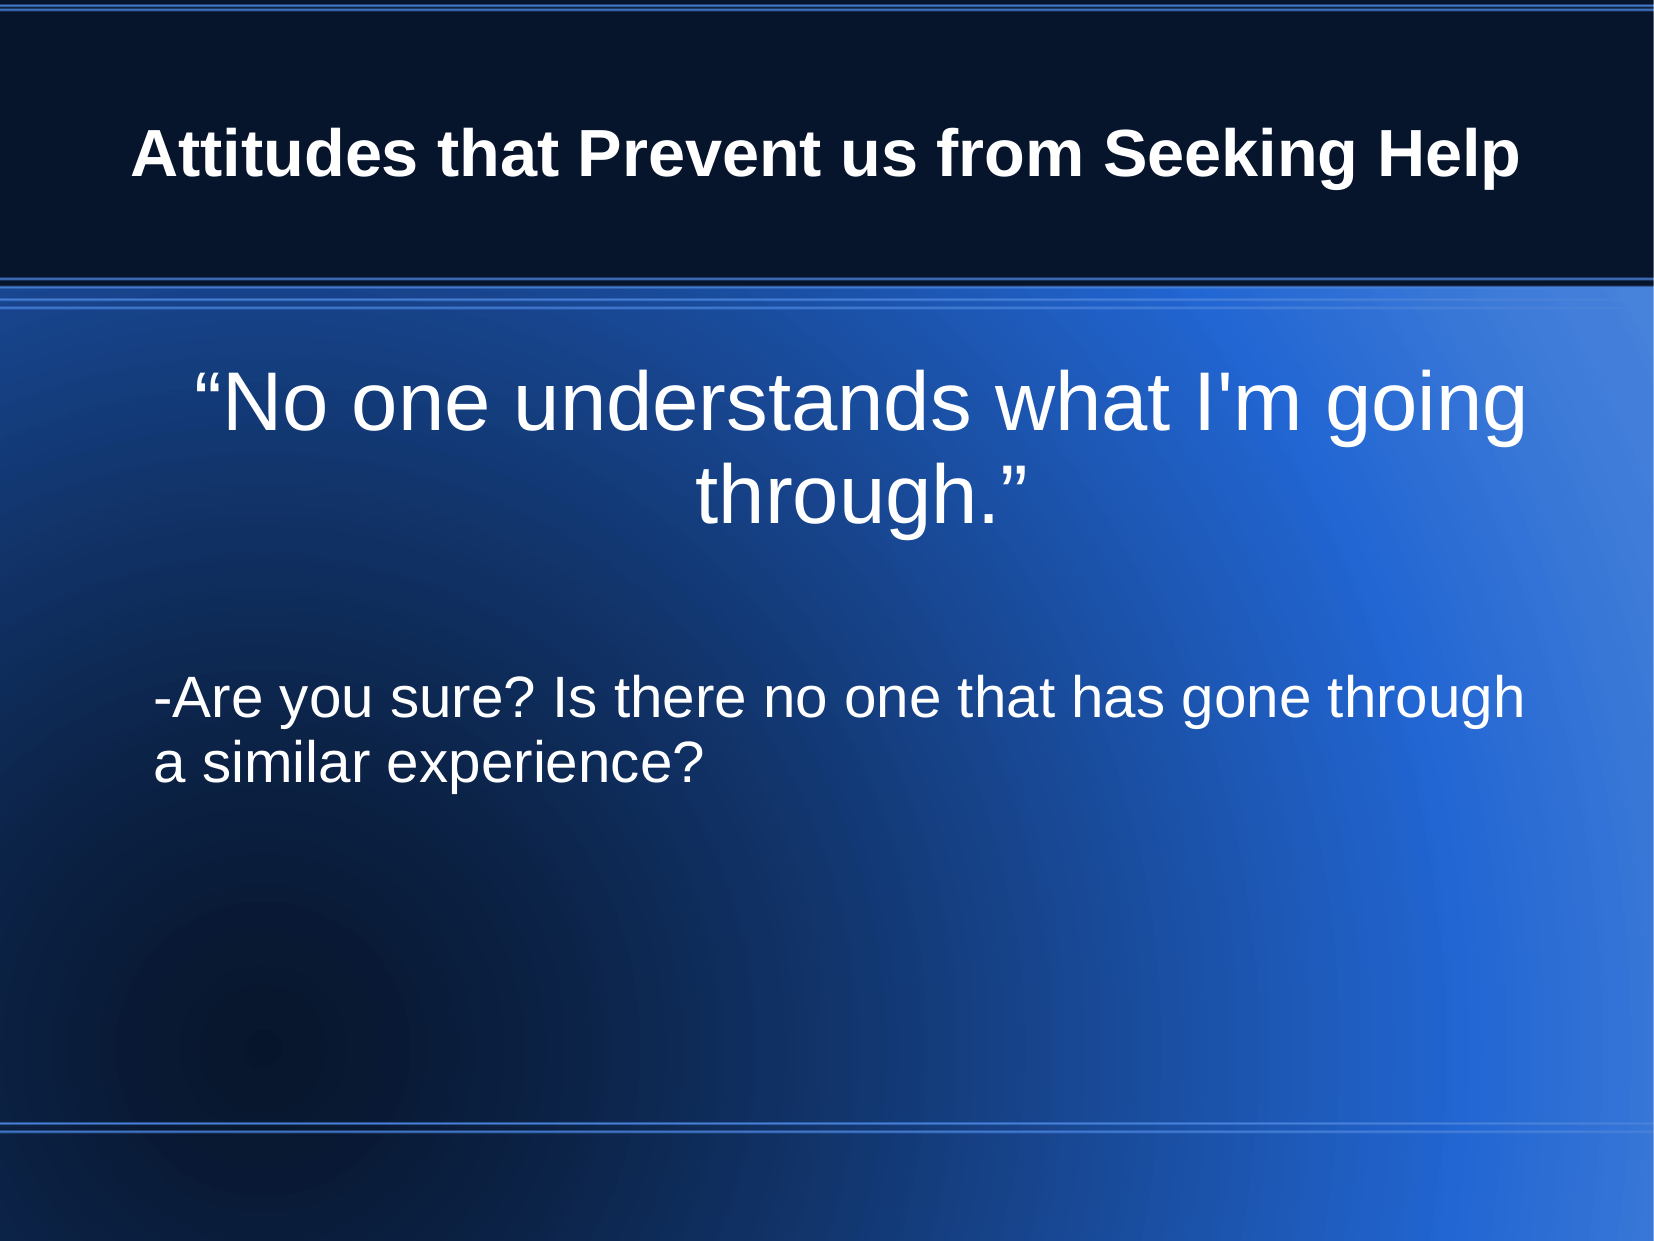

# Attitudes that Prevent us from Seeking Help
“No one understands what I'm going through.”
-Are you sure? Is there no one that has gone through a similar experience?